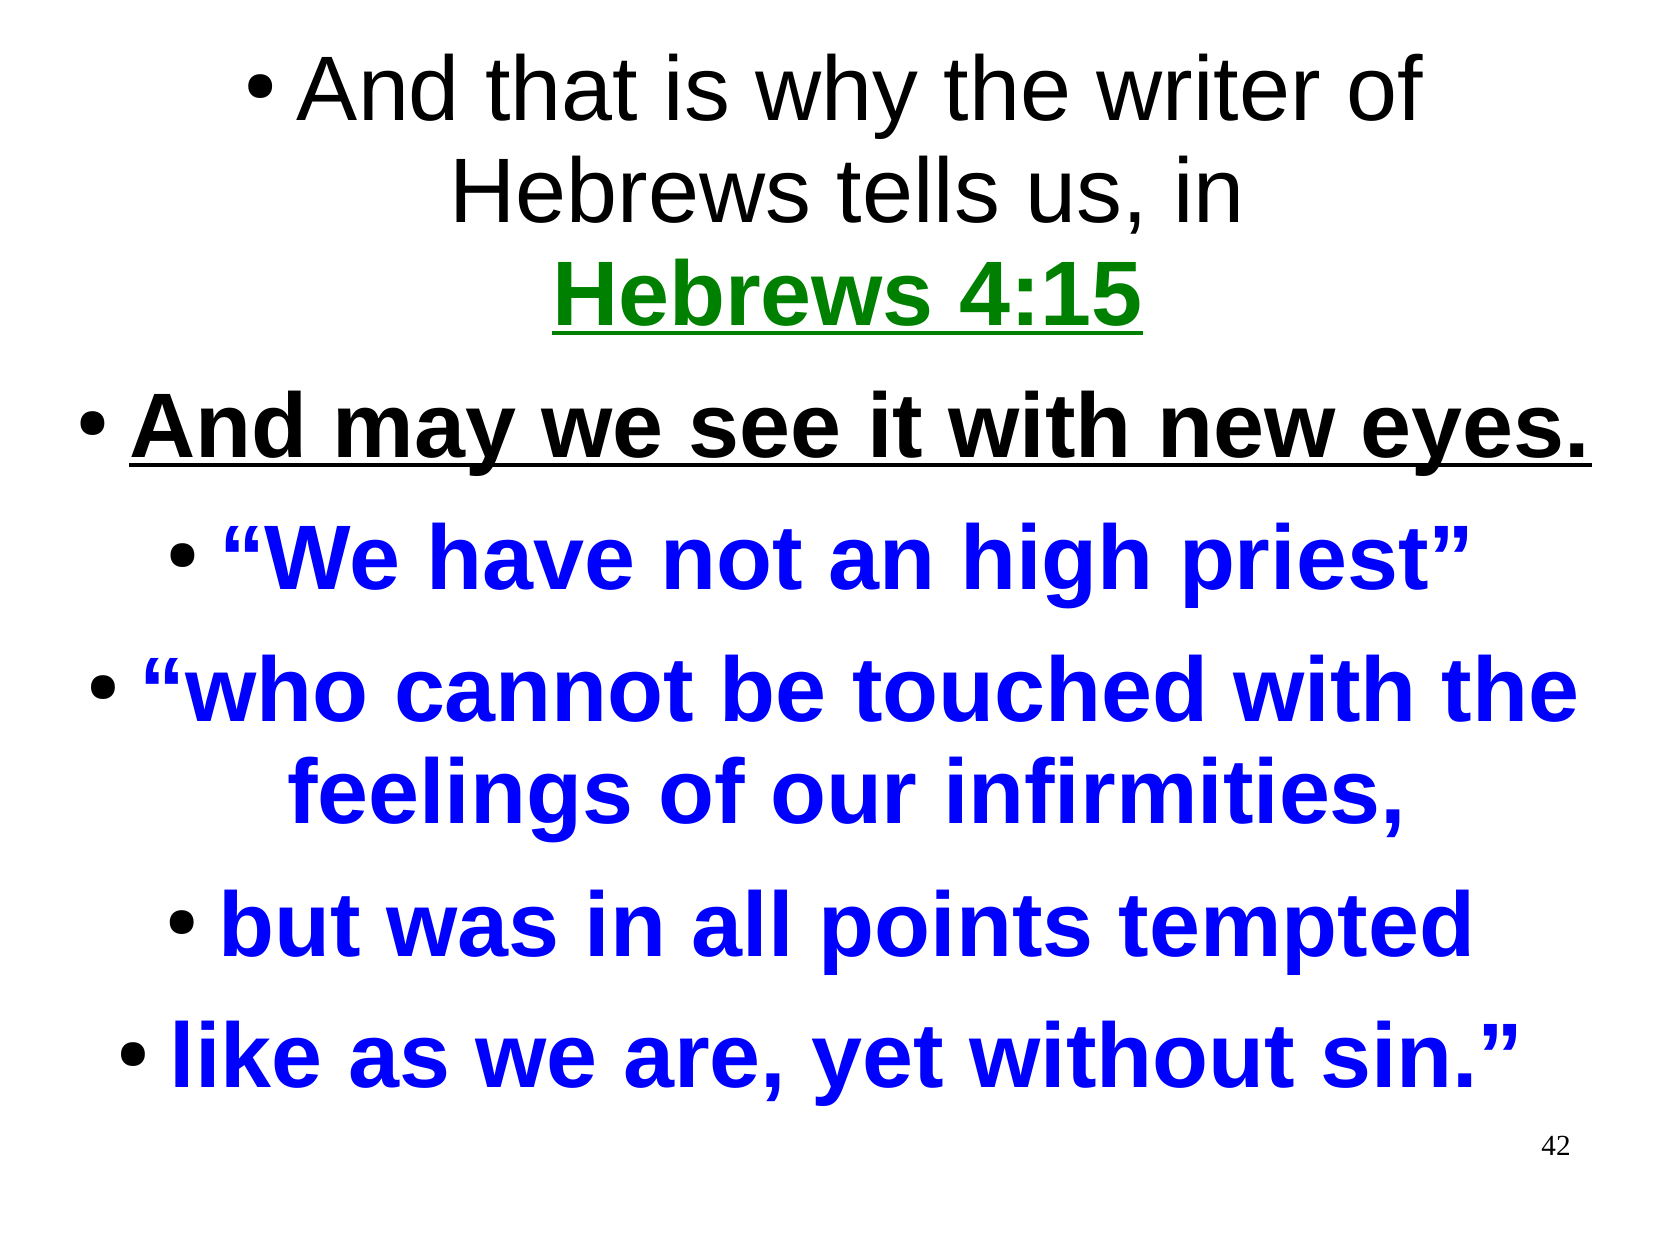

# And that is why the writer of Hebrews tells us, in Hebrews 4:15
And may we see it with new eyes.
“We have not an high priest”
“who cannot be touched with the feelings of our infirmities,
but was in all points tempted
like as we are, yet without sin.”
42